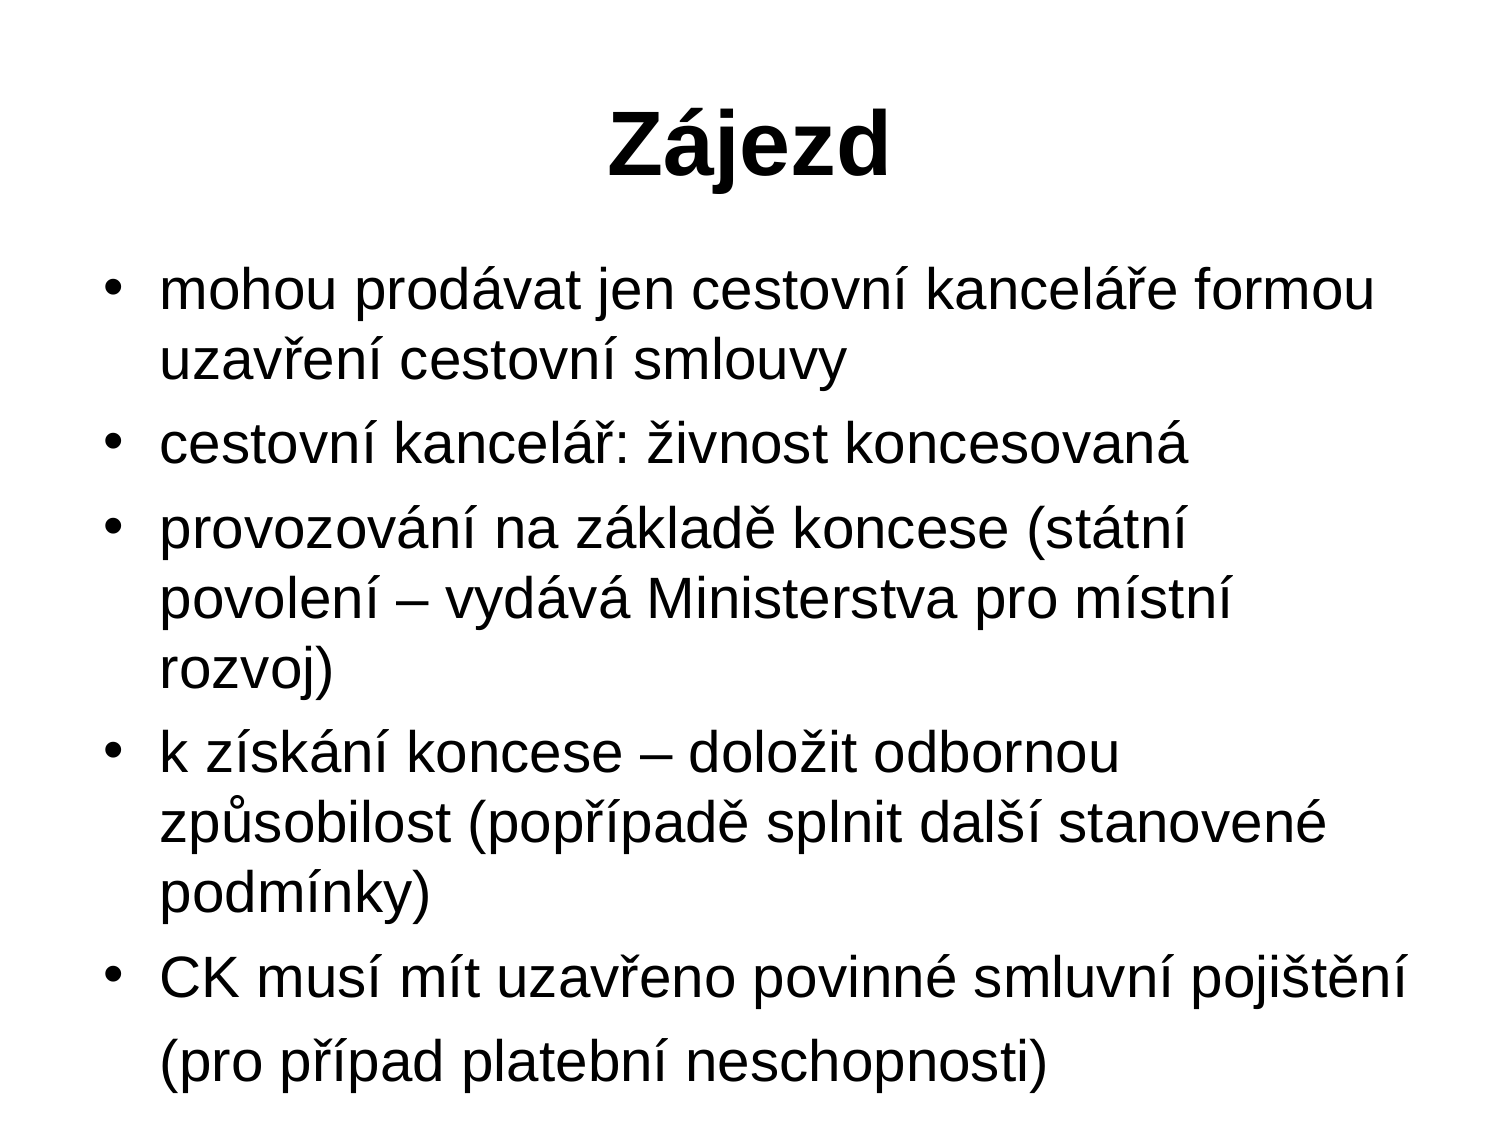

# Zájezd
mohou prodávat jen cestovní kanceláře formou uzavření cestovní smlouvy
cestovní kancelář: živnost koncesovaná
provozování na základě koncese (státní povolení – vydává Ministerstva pro místní rozvoj)
k získání koncese – doložit odbornou způsobilost (popřípadě splnit další stanovené podmínky)
CK musí mít uzavřeno povinné smluvní pojištění
	(pro případ platební neschopnosti)